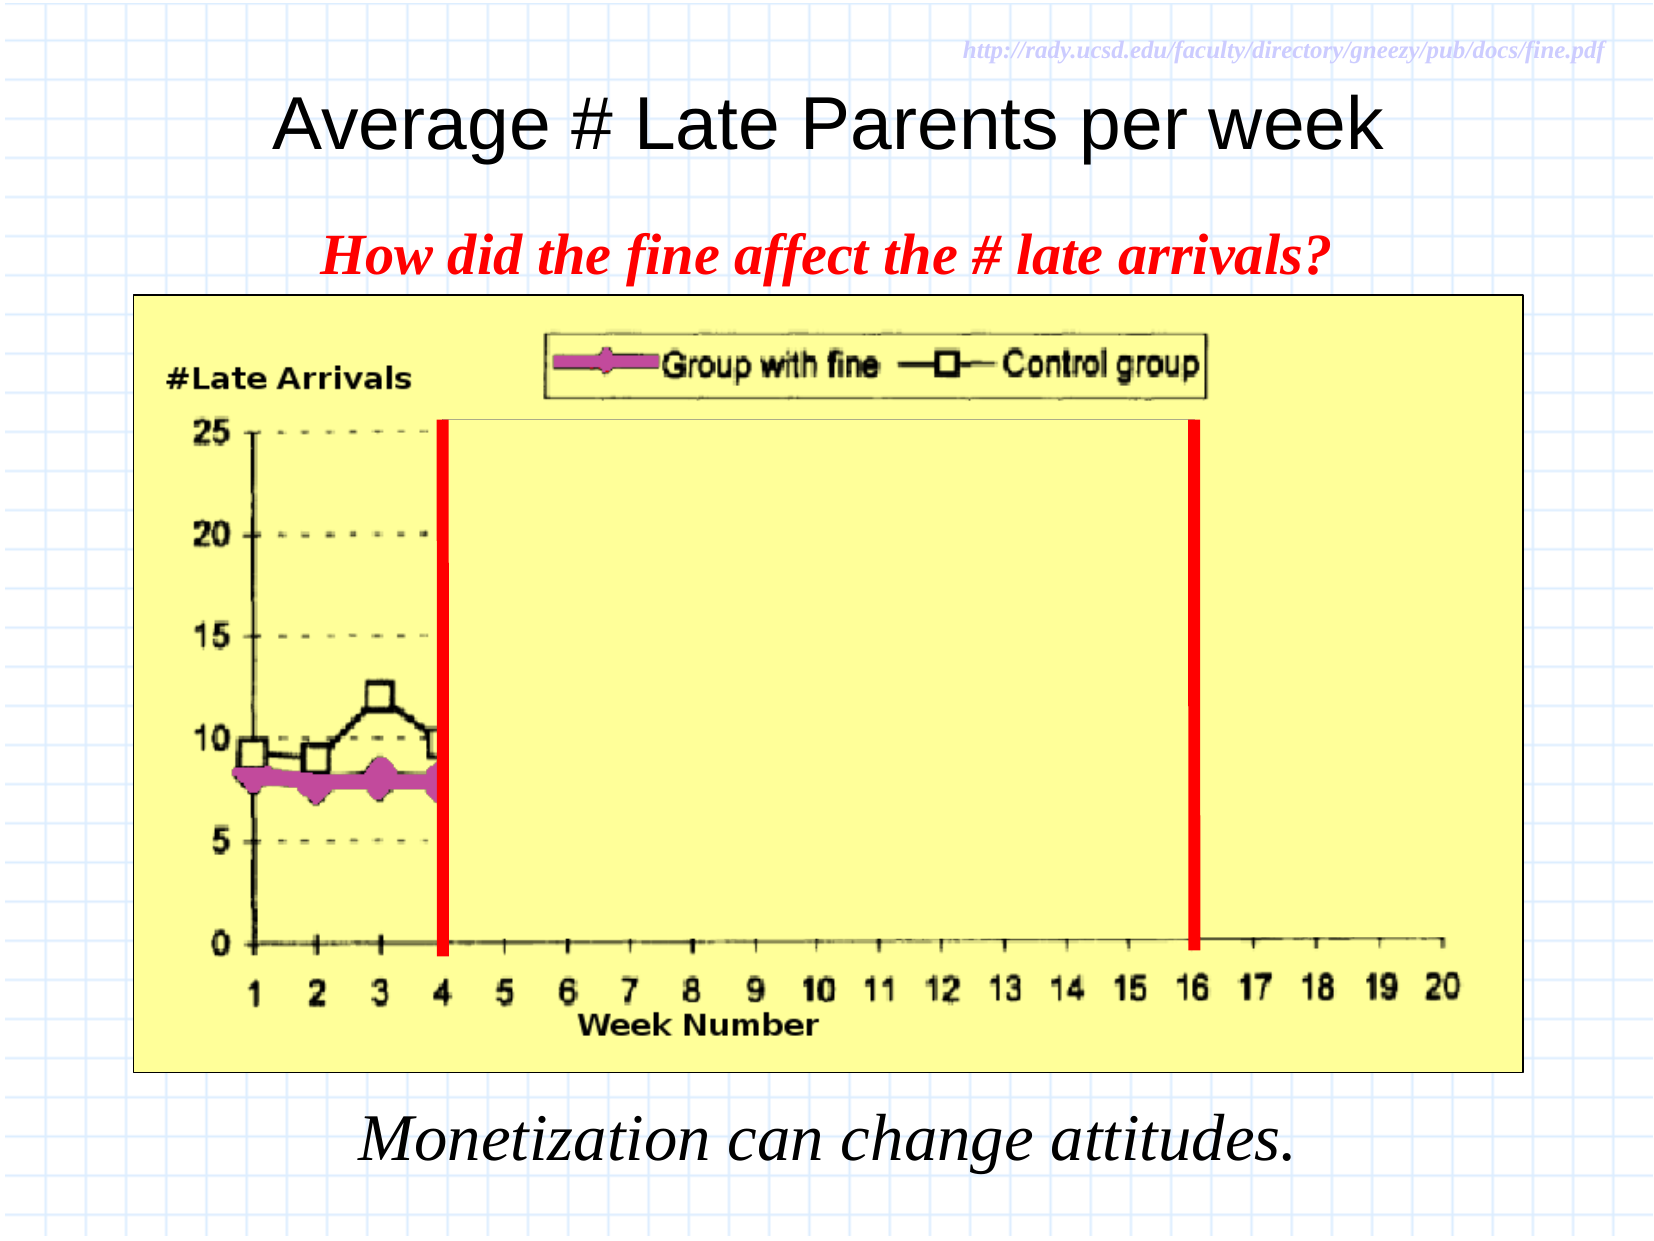

http://rady.ucsd.edu/faculty/directory/gneezy/pub/docs/fine.pdf
Average # Late Parents per week
How did the fine affect the # late arrivals?
Fine for late pickup
Monetization can change attitudes.